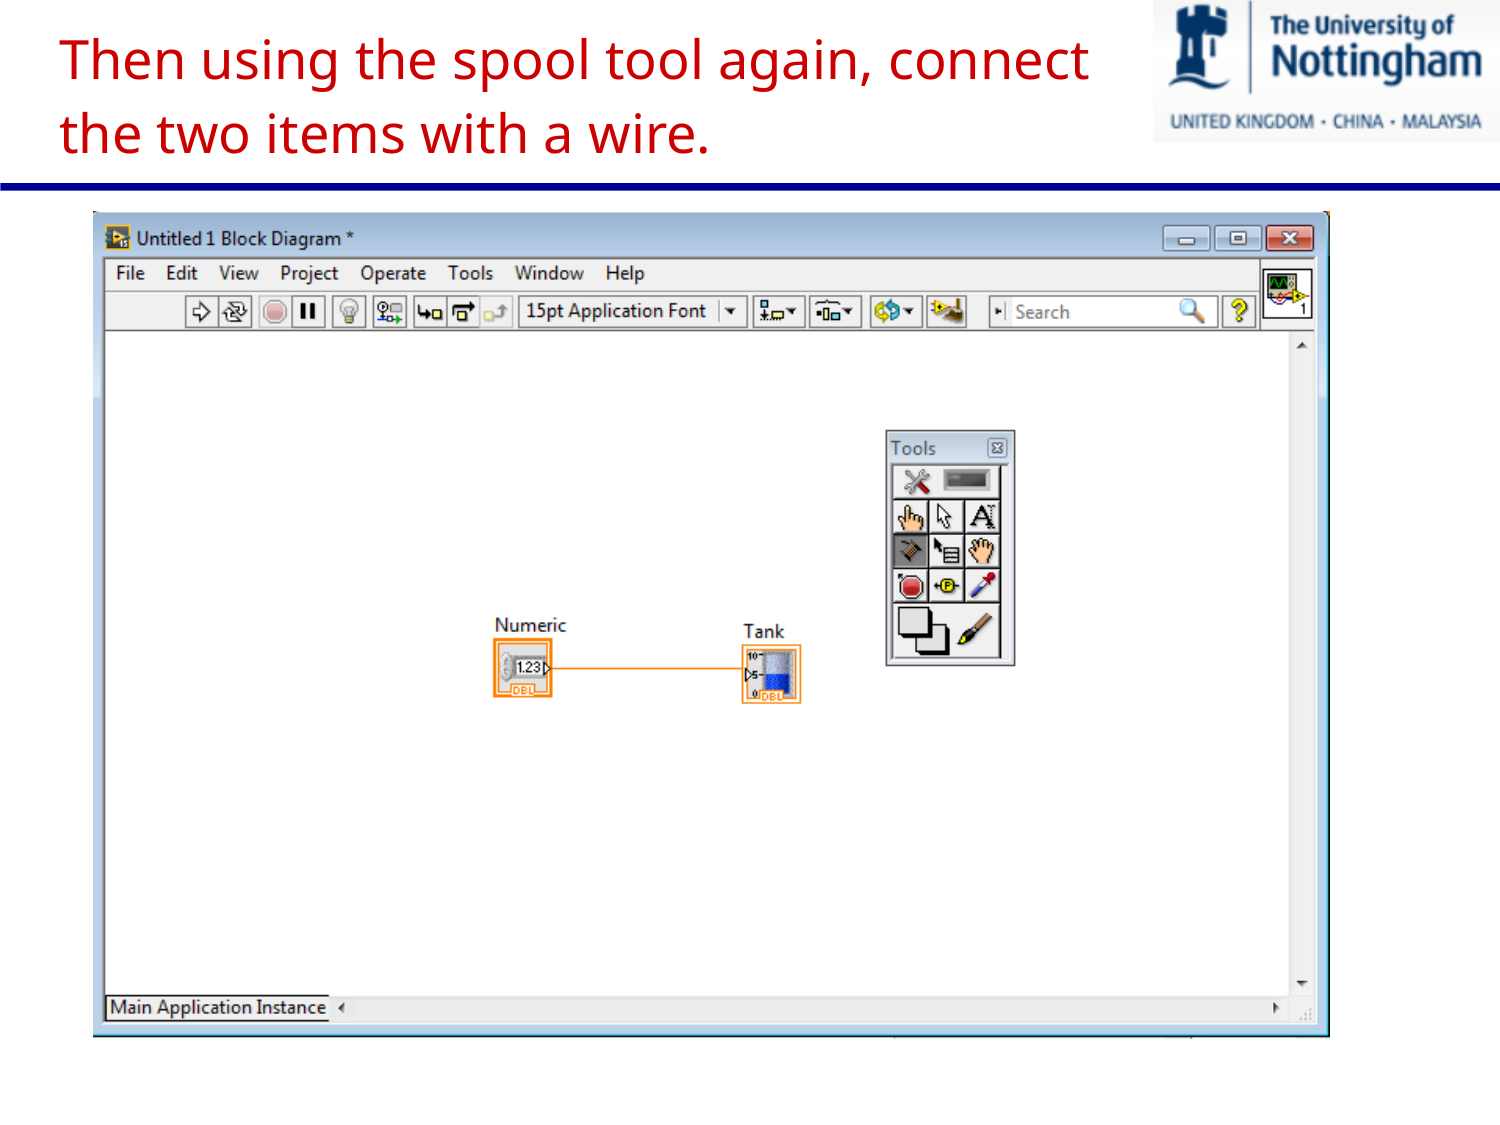

# Then using the spool tool again, connect the two items with a wire.